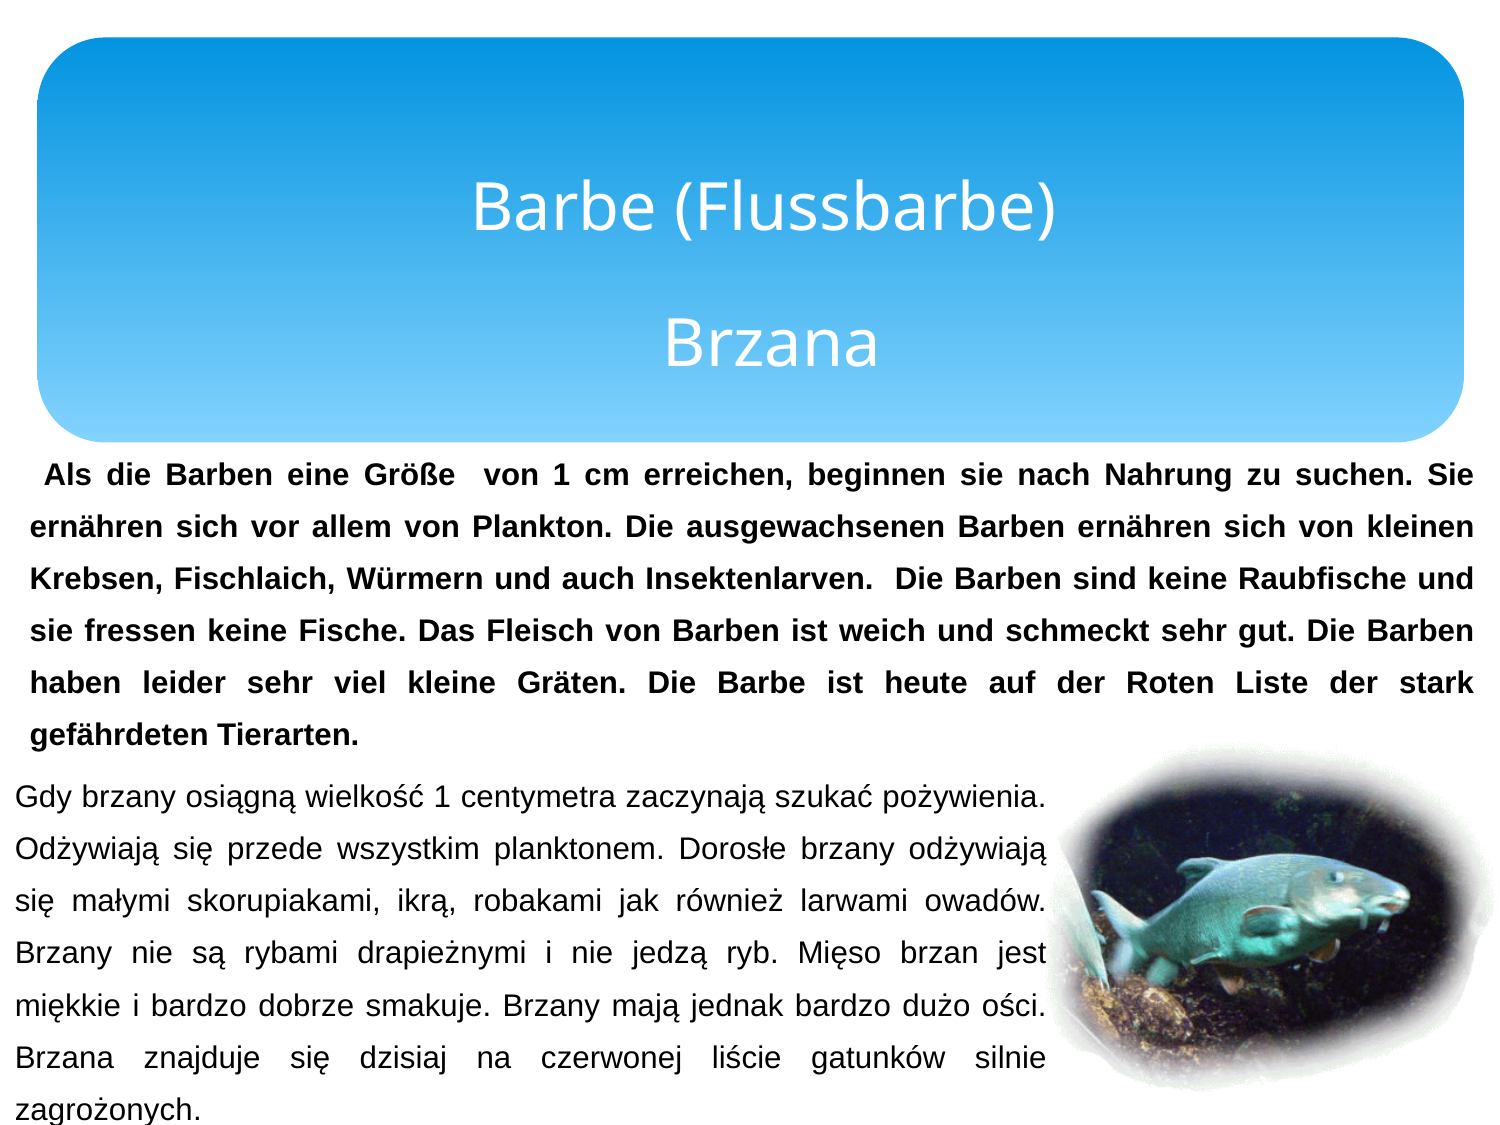

# Barbe (Flussbarbe) Brzana
 Als die Barben eine Größe von 1 cm erreichen, beginnen sie nach Nahrung zu suchen. Sie ernähren sich vor allem von Plankton. Die ausgewachsenen Barben ernähren sich von kleinen Krebsen, Fischlaich, Würmern und auch Insektenlarven. Die Barben sind keine Raubfische und sie fressen keine Fische. Das Fleisch von Barben ist weich und schmeckt sehr gut. Die Barben haben leider sehr viel kleine Gräten. Die Barbe ist heute auf der Roten Liste der stark gefährdeten Tierarten.
Gdy brzany osiągną wielkość 1 centymetra zaczynają szukać pożywienia. Odżywiają się przede wszystkim planktonem. Dorosłe brzany odżywiają się małymi skorupiakami, ikrą, robakami jak również larwami owadów. Brzany nie są rybami drapieżnymi i nie jedzą ryb. Mięso brzan jest miękkie i bardzo dobrze smakuje. Brzany mają jednak bardzo dużo ości. Brzana znajduje się dzisiaj na czerwonej liście gatunków silnie zagrożonych.